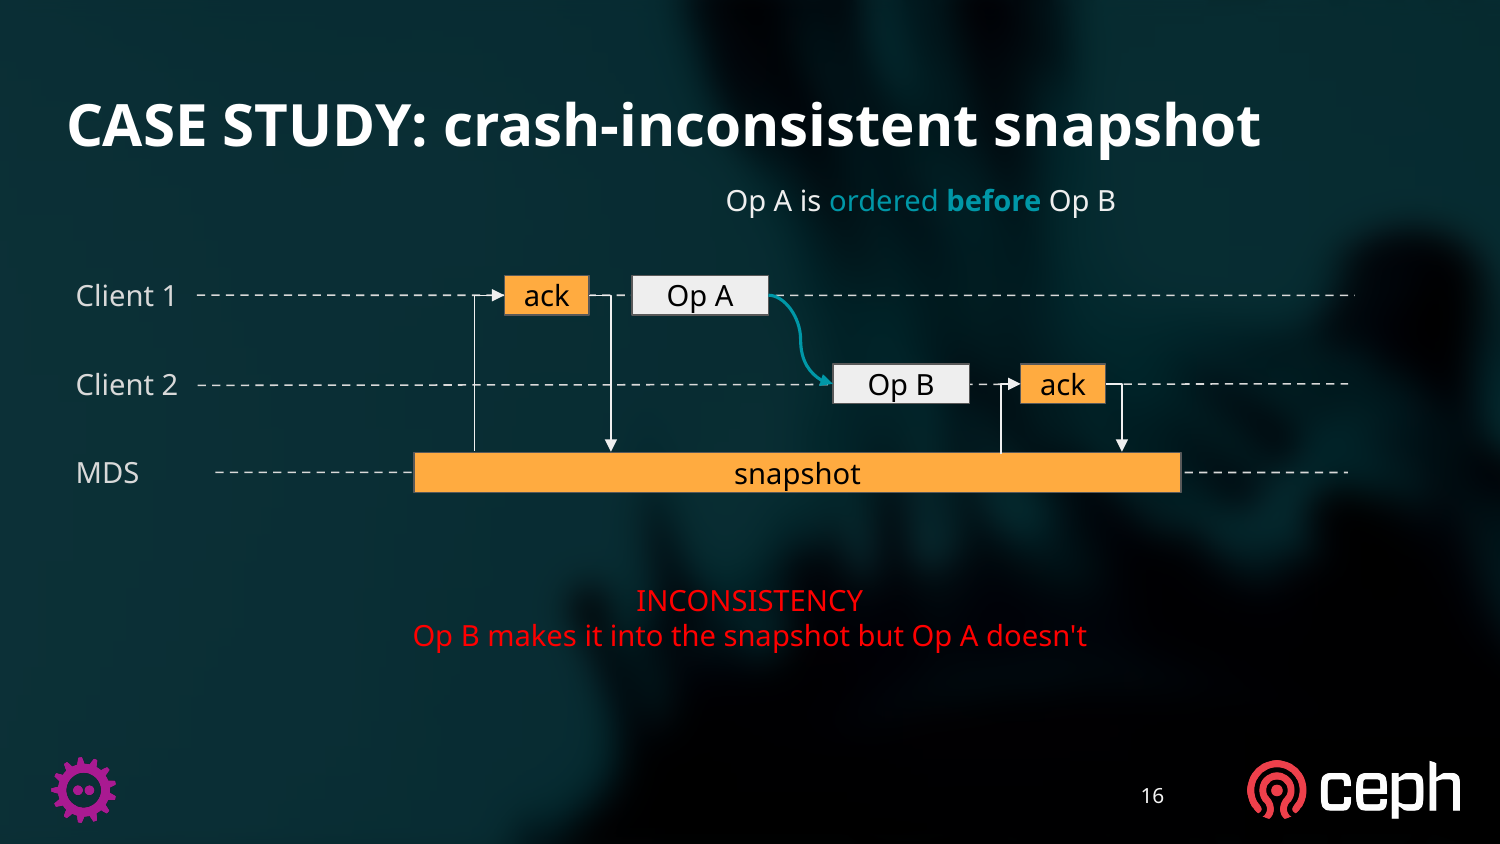

# CASE STUDY: crash-inconsistent snapshot
Op A is ordered before Op B
Client 1
ack
Op A
Client 2
Op B
ack
MDS
snapshot
INCONSISTENCY
Op B makes it into the snapshot but Op A doesn't